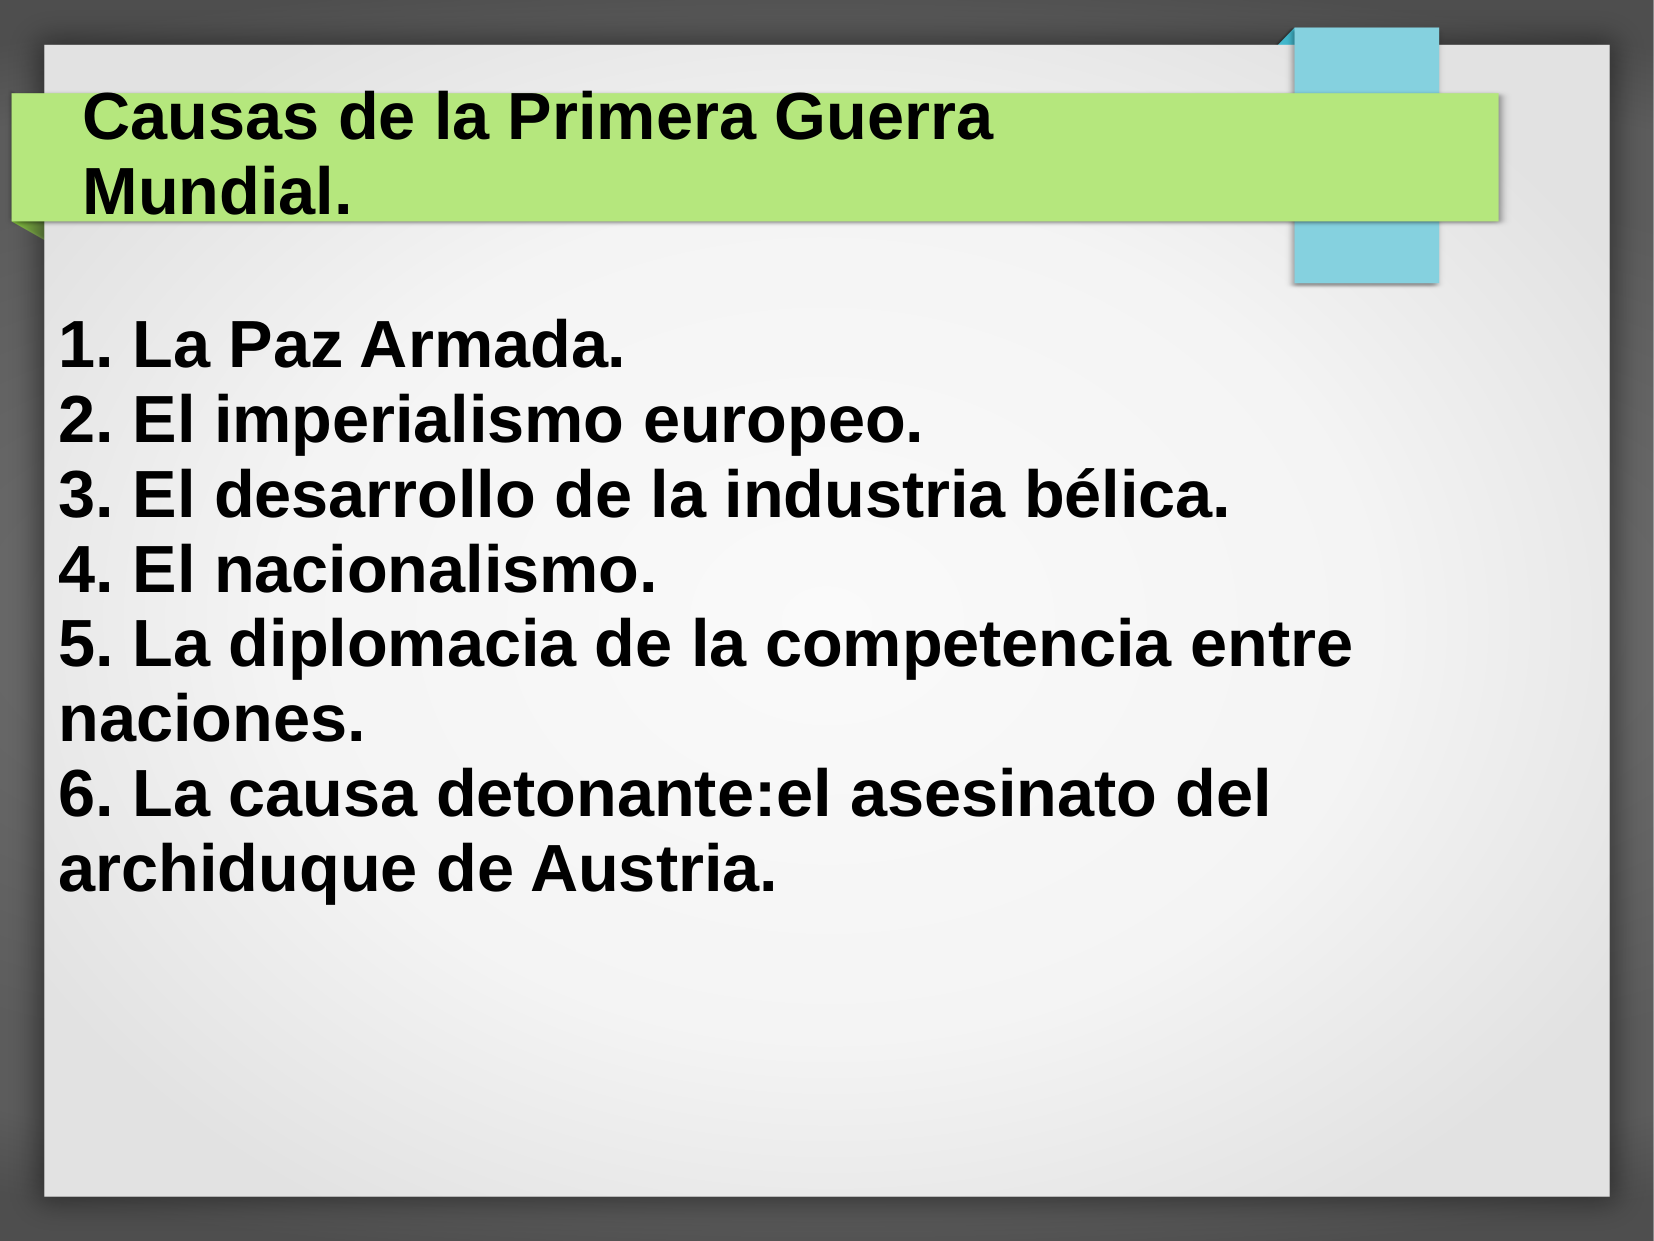

# Causas de la Primera Guerra Mundial.
1. La Paz Armada.
2. El imperialismo europeo.
3. El desarrollo de la industria bélica.
4. El nacionalismo.
5. La diplomacia de la competencia entre naciones.
6. La causa detonante:el asesinato del archiduque de Austria.